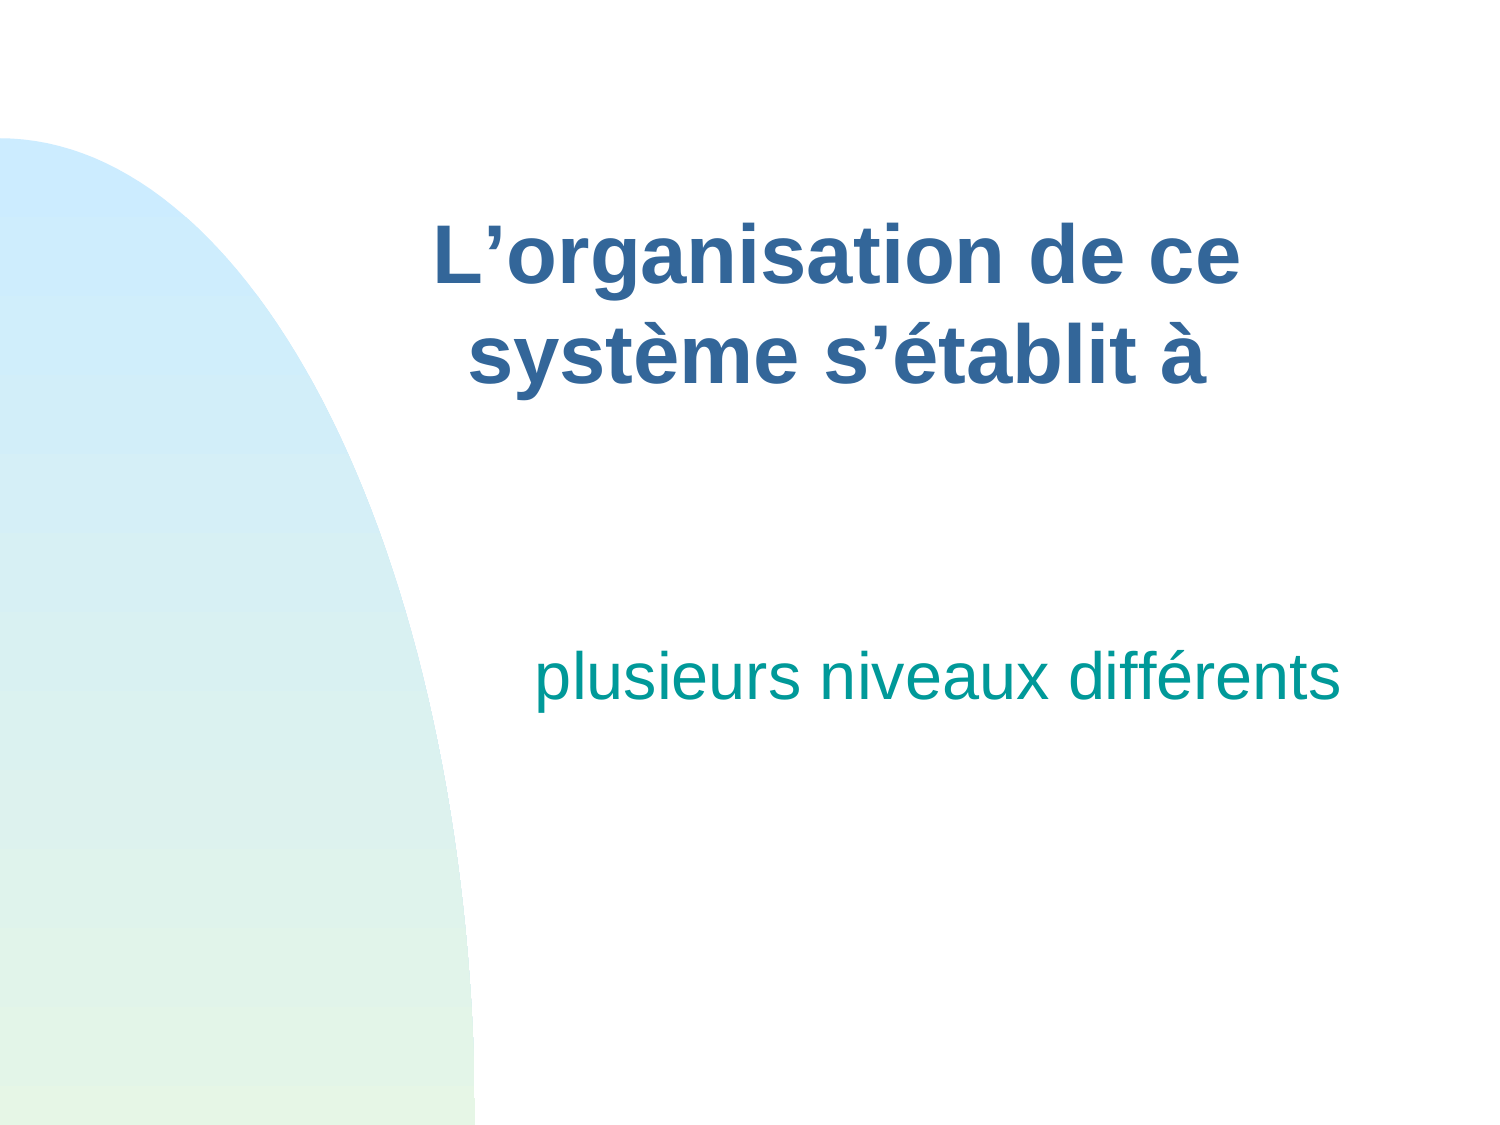

# L’organisation de ce système s’établit à
plusieurs niveaux différents